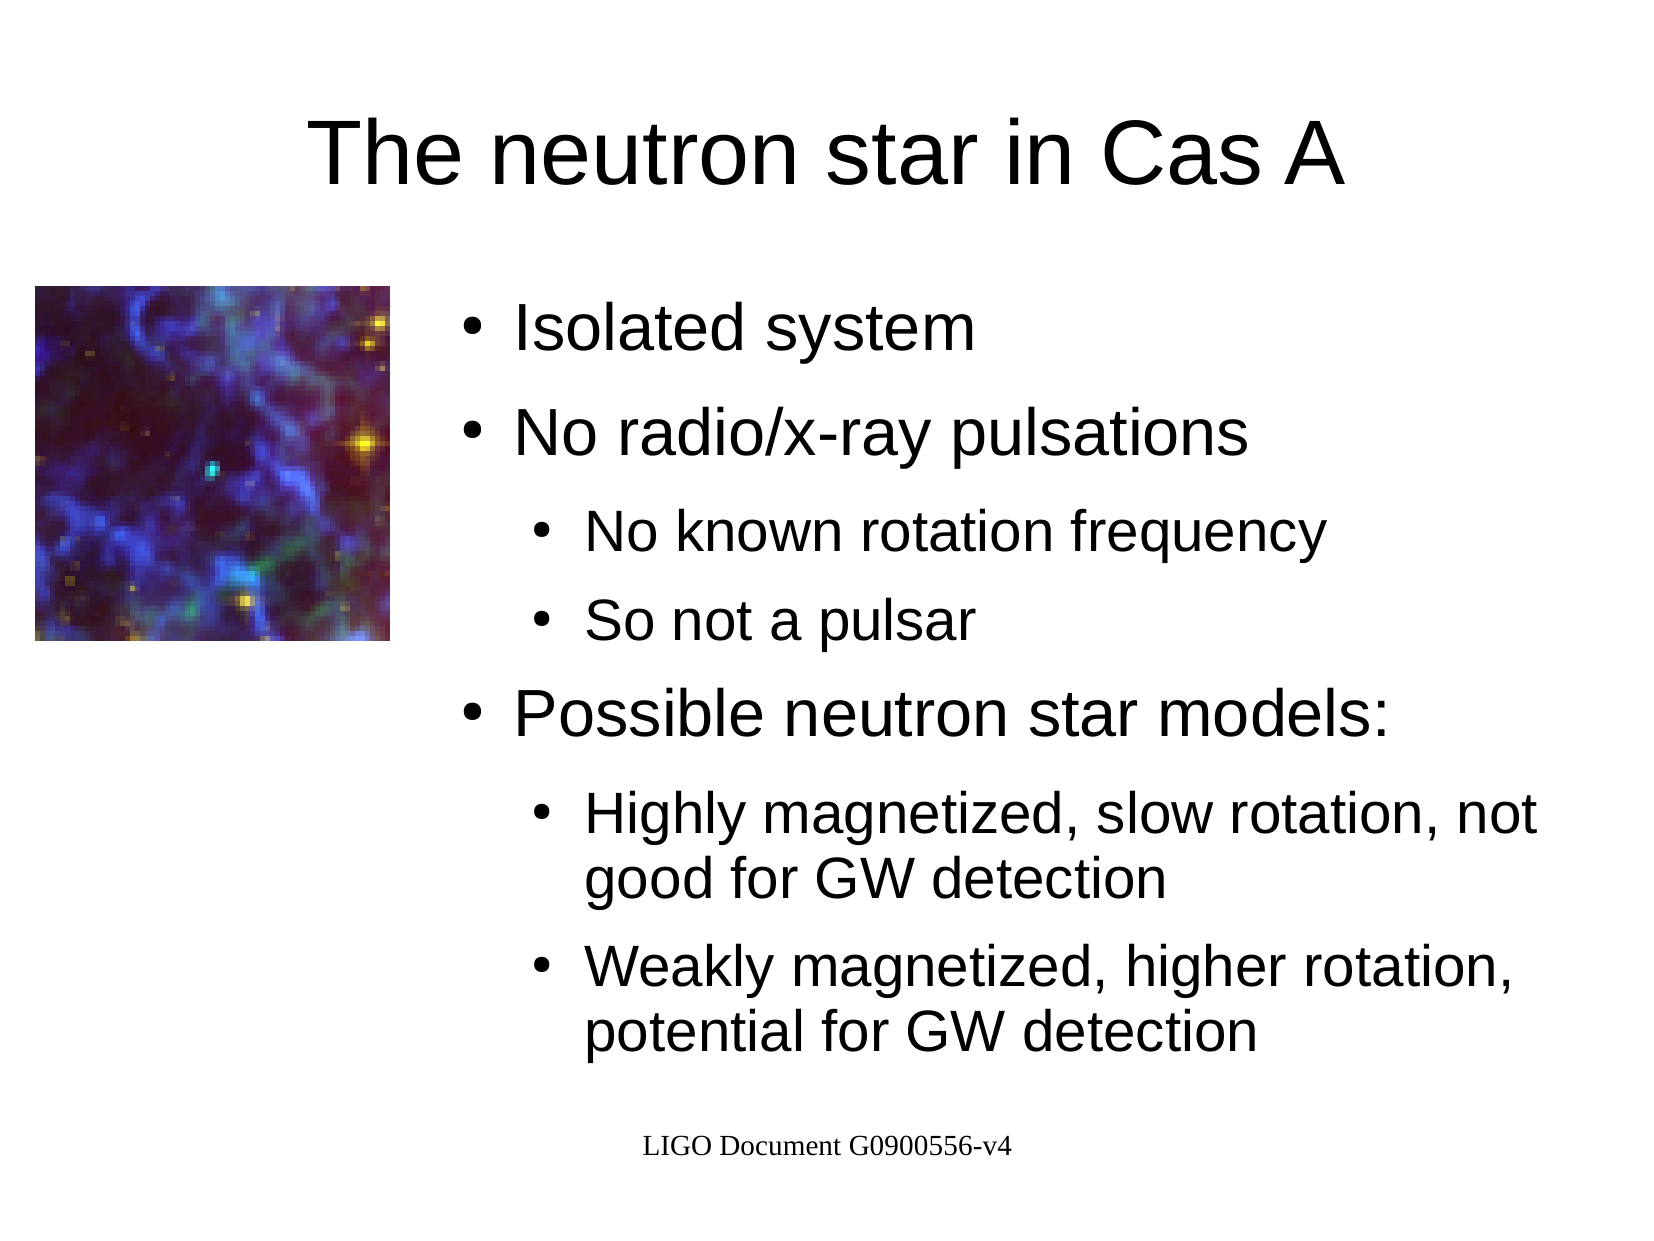

# The neutron star in Cas A
Isolated system
No radio/x-ray pulsations
No known rotation frequency
So not a pulsar
Possible neutron star models:
Highly magnetized, slow rotation, not good for GW detection
Weakly magnetized, higher rotation, potential for GW detection
LIGO Document G0900556-v4